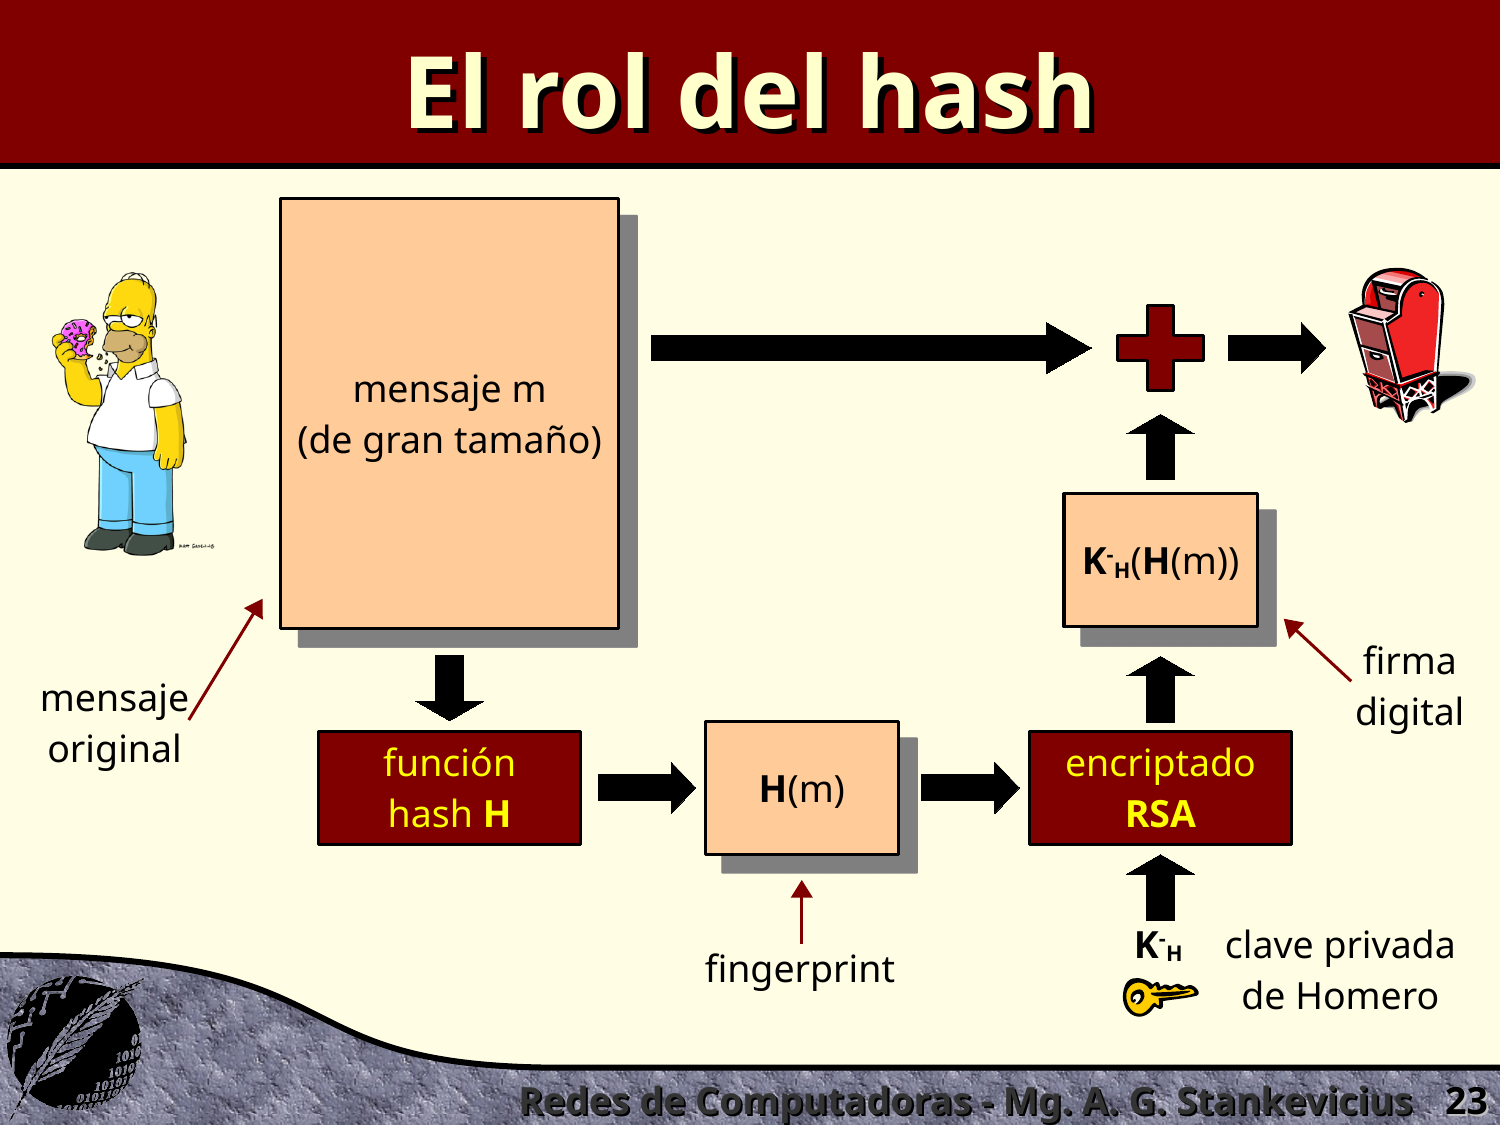

# El rol del hash
mensaje m
(de gran tamaño)
K-H(H(m))
firma
digital
mensaje
original
H(m)
función
hash H
encriptado
RSA
K-H
clave privada
de Homero
fingerprint
23